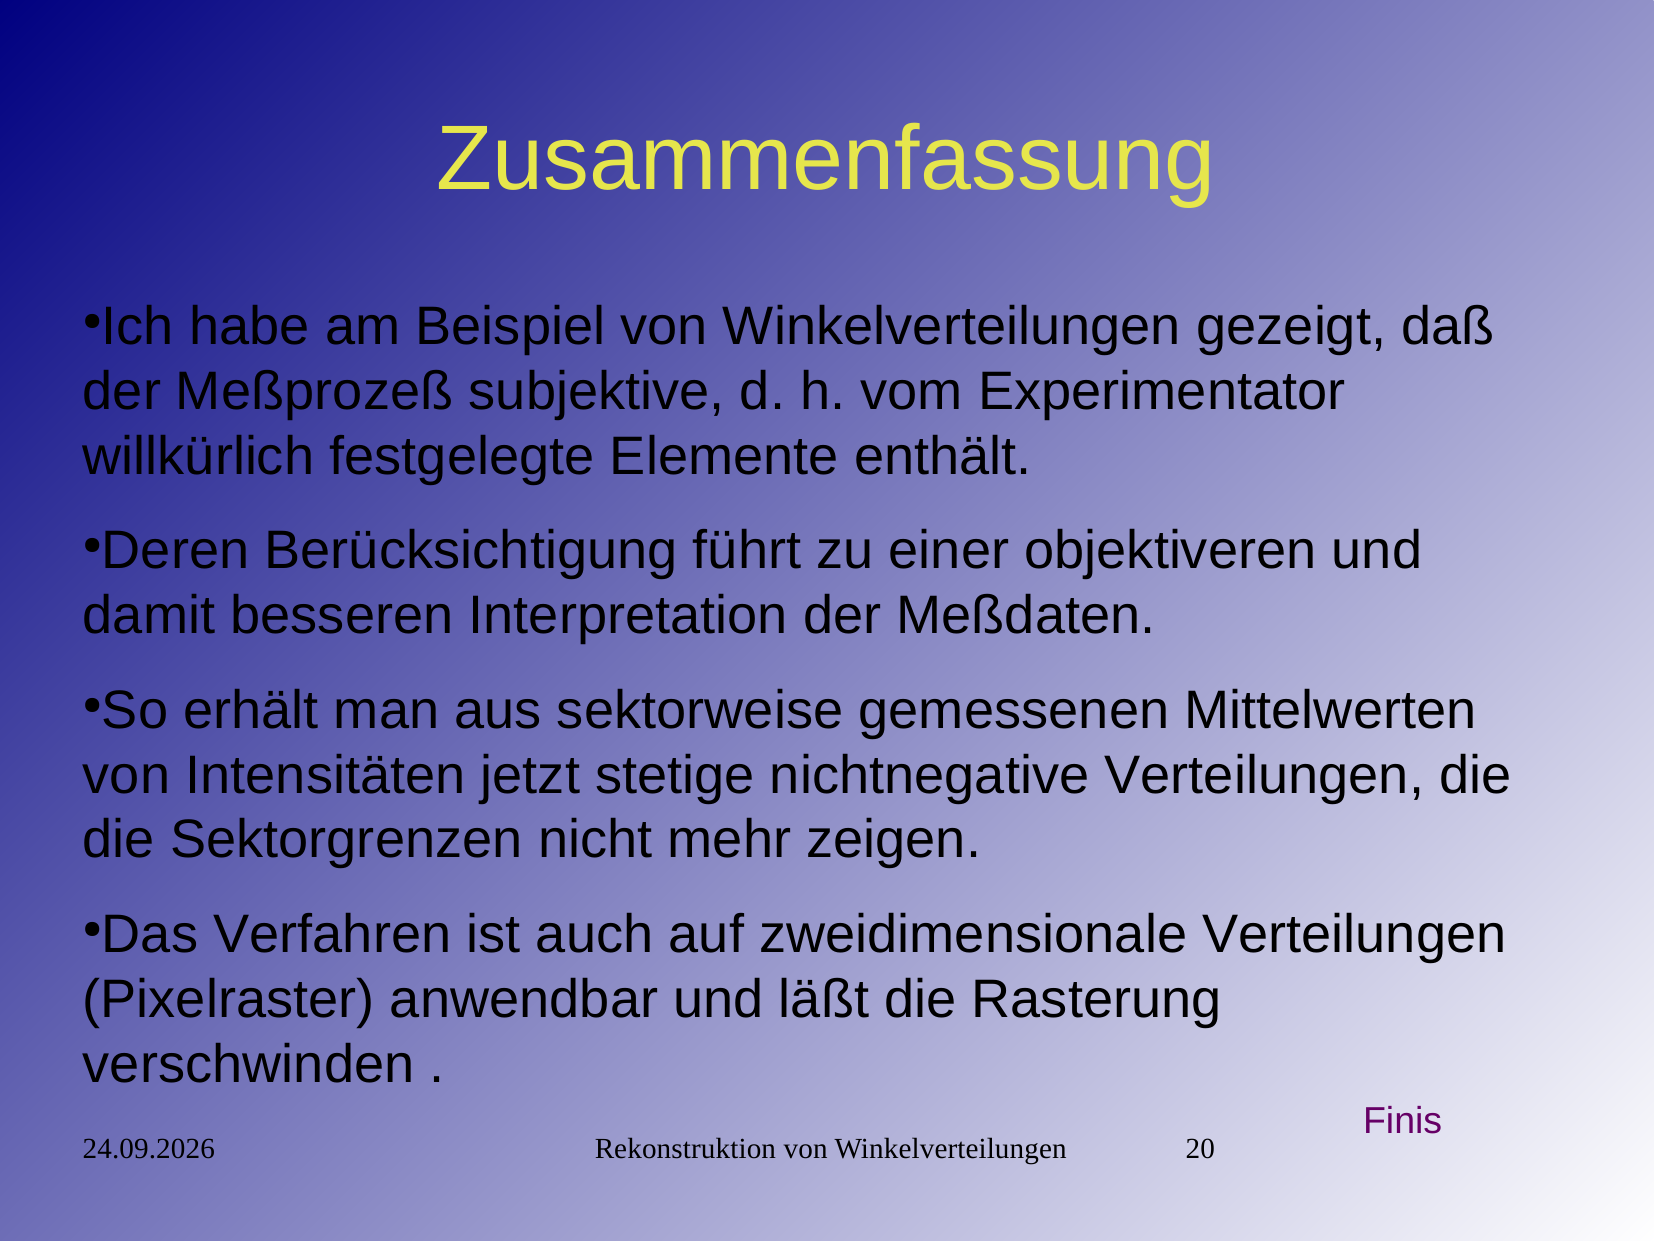

# Zusammenfassung
Ich habe am Beispiel von Winkelverteilungen gezeigt, daß der Meßprozeß subjektive, d. h. vom Experimentator willkürlich festgelegte Elemente enthält.
Deren Berücksichtigung führt zu einer objektiveren und damit besseren Interpretation der Meßdaten.
So erhält man aus sektorweise gemessenen Mittelwerten von Intensitäten jetzt stetige nichtnegative Verteilungen, die die Sektorgrenzen nicht mehr zeigen.
Das Verfahren ist auch auf zweidimensionale Verteilungen (Pixelraster) anwendbar und läßt die Rasterung verschwinden .
Finis
 Rekonstruktion von Winkelverteilungen